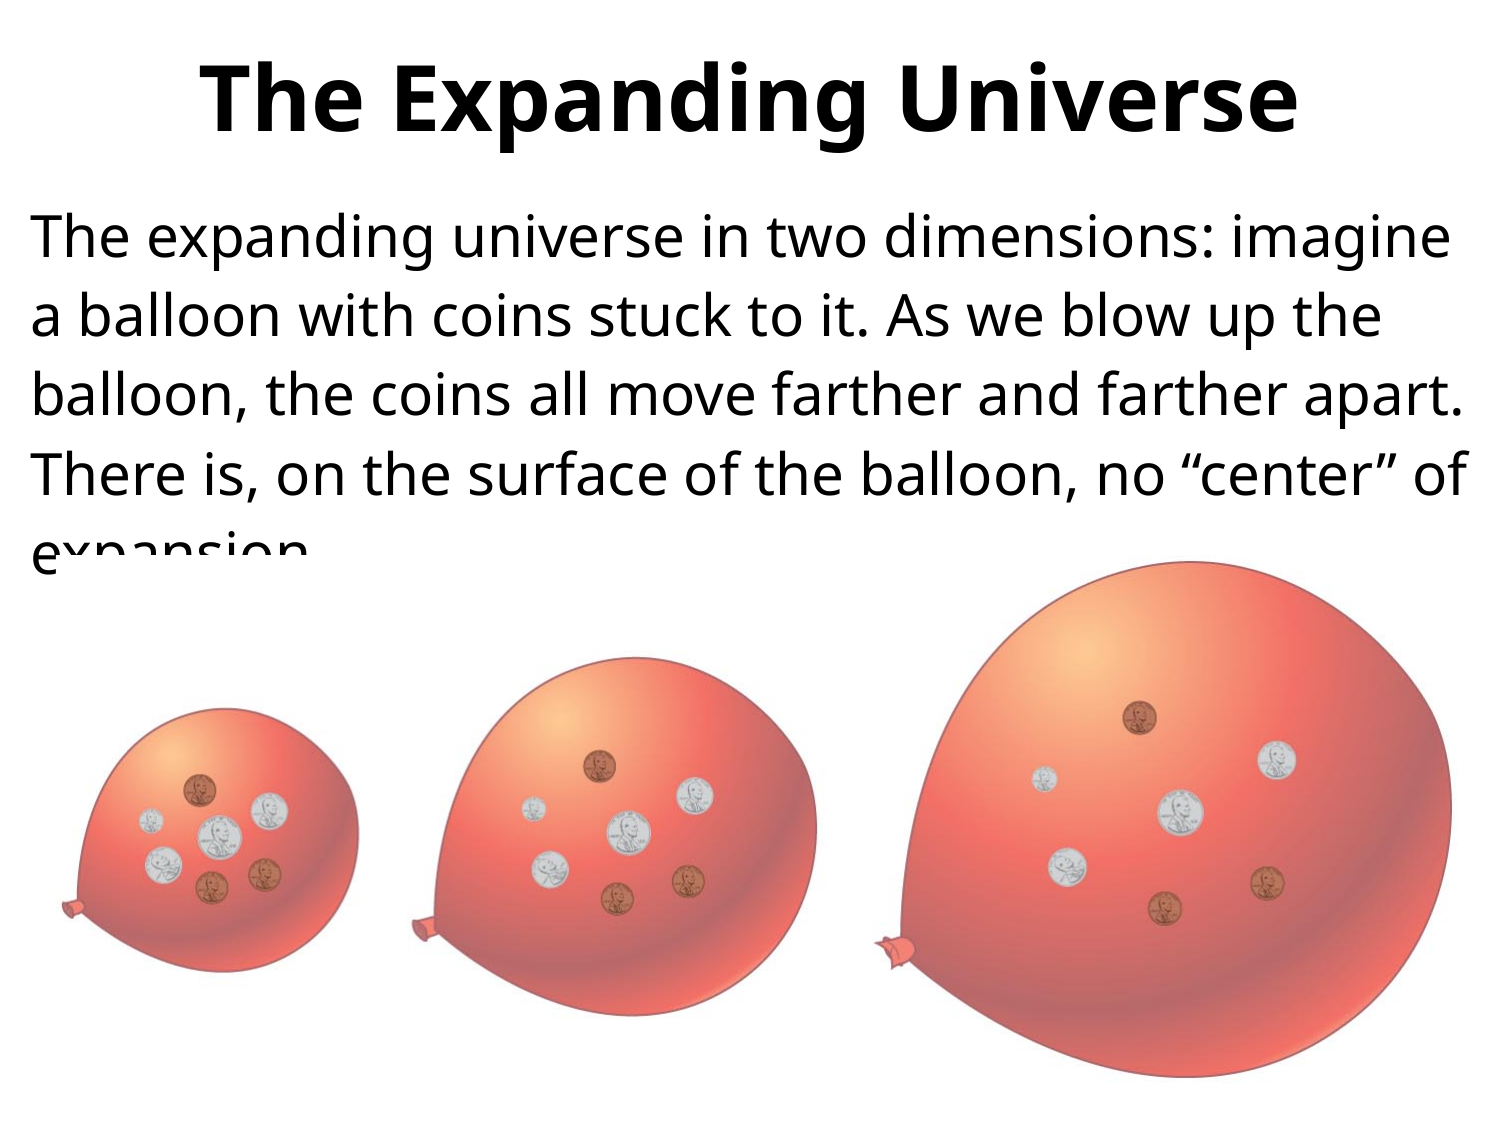

# The Expanding Universe
The expanding universe in two dimensions: imagine a balloon with coins stuck to it. As we blow up the balloon, the coins all move farther and farther apart. There is, on the surface of the balloon, no “center” of expansion.